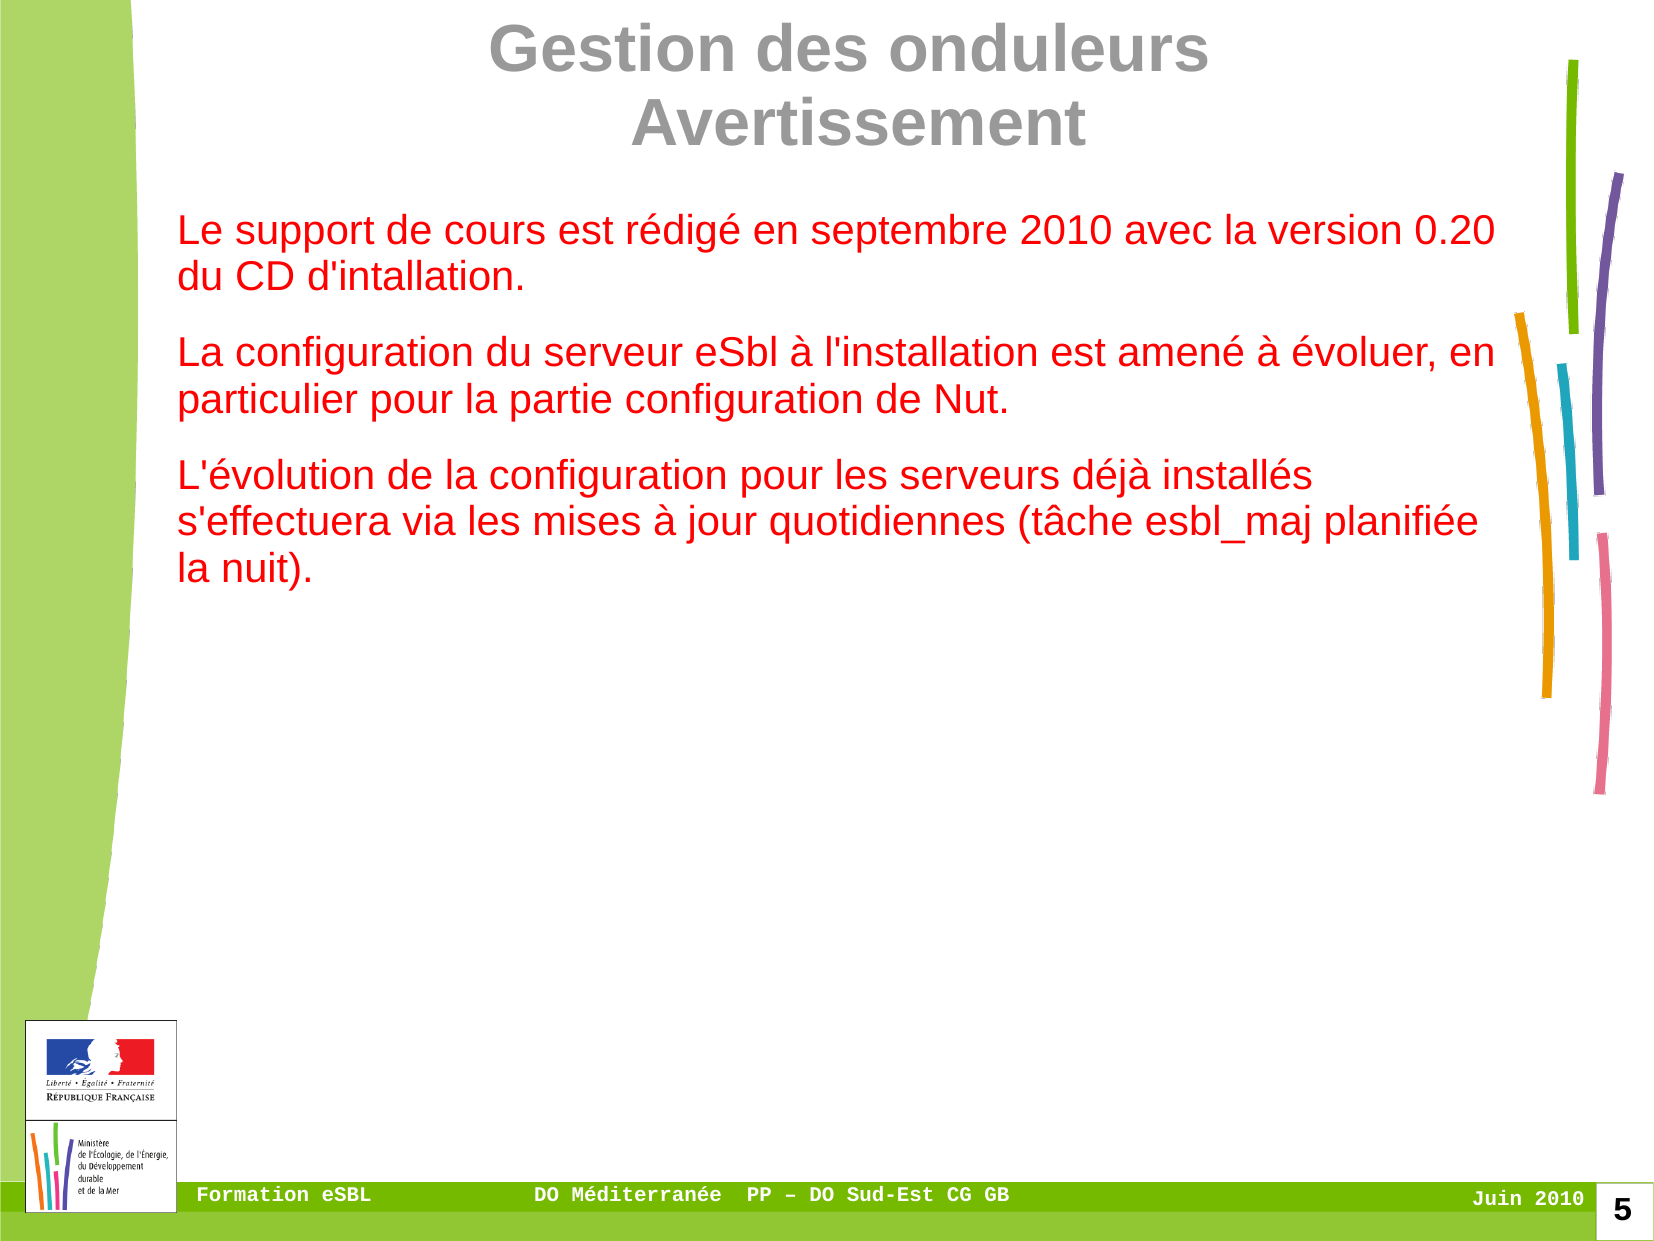

# Gestion des onduleurs Avertissement
Le support de cours est rédigé en septembre 2010 avec la version 0.20 du CD d'intallation.
La configuration du serveur eSbl à l'installation est amené à évoluer, en particulier pour la partie configuration de Nut.
L'évolution de la configuration pour les serveurs déjà installés s'effectuera via les mises à jour quotidiennes (tâche esbl_maj planifiée la nuit).
5